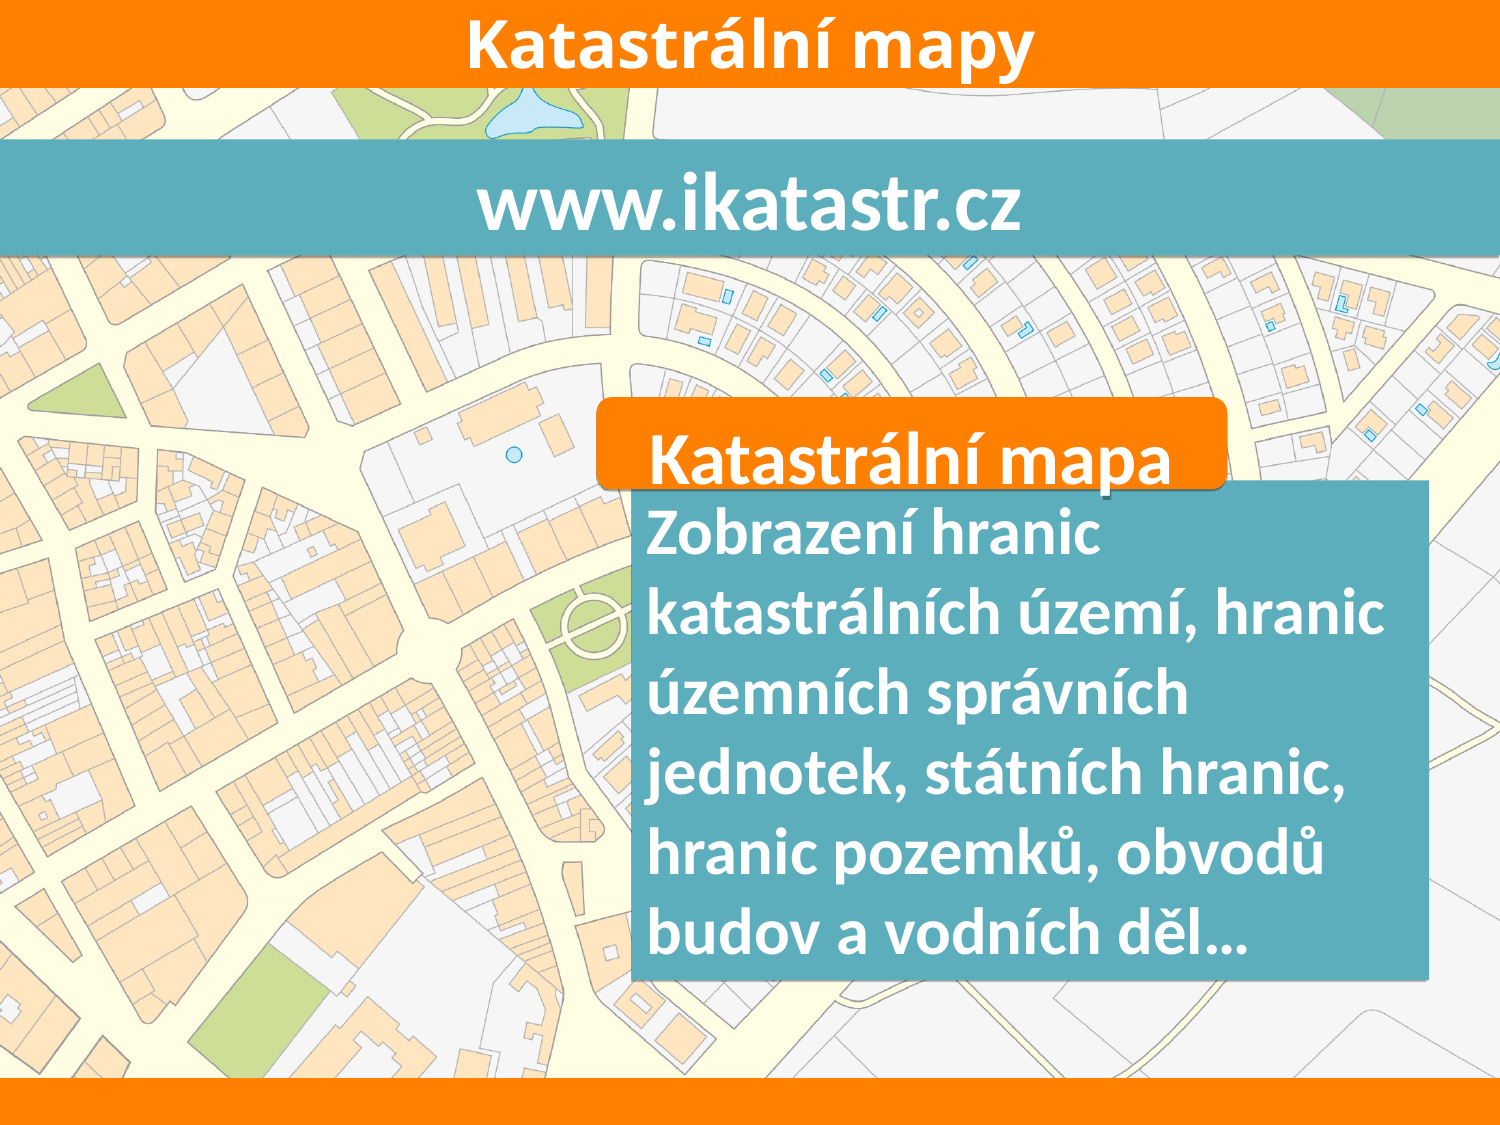

Katastrální mapy
www.ikatastr.cz
Katastrální mapa
Zobrazení hranic katastrálních území, hranic územních správních jednotek, státních hranic, hranic pozemků, obvodů budov a vodních děl…